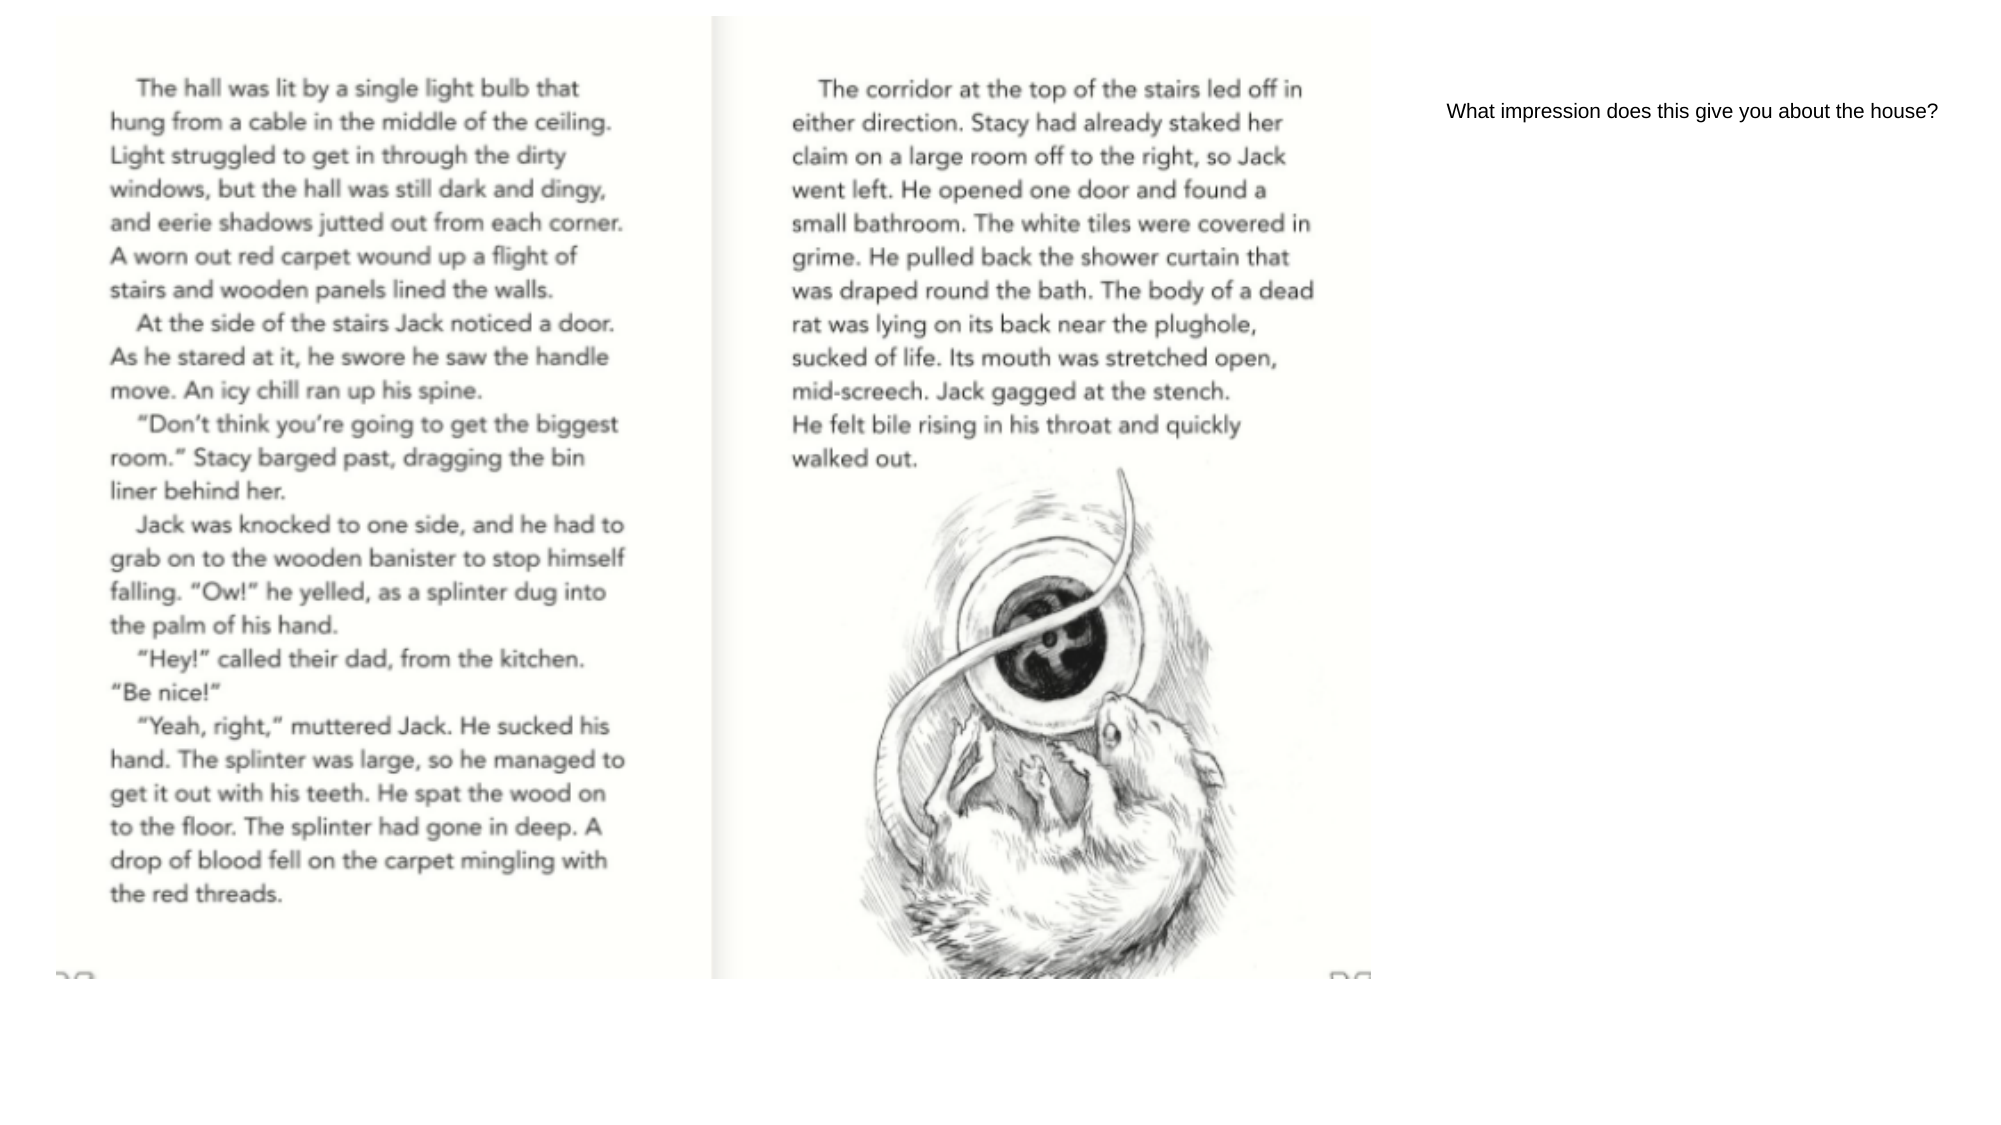

What impression does this give you about the house?